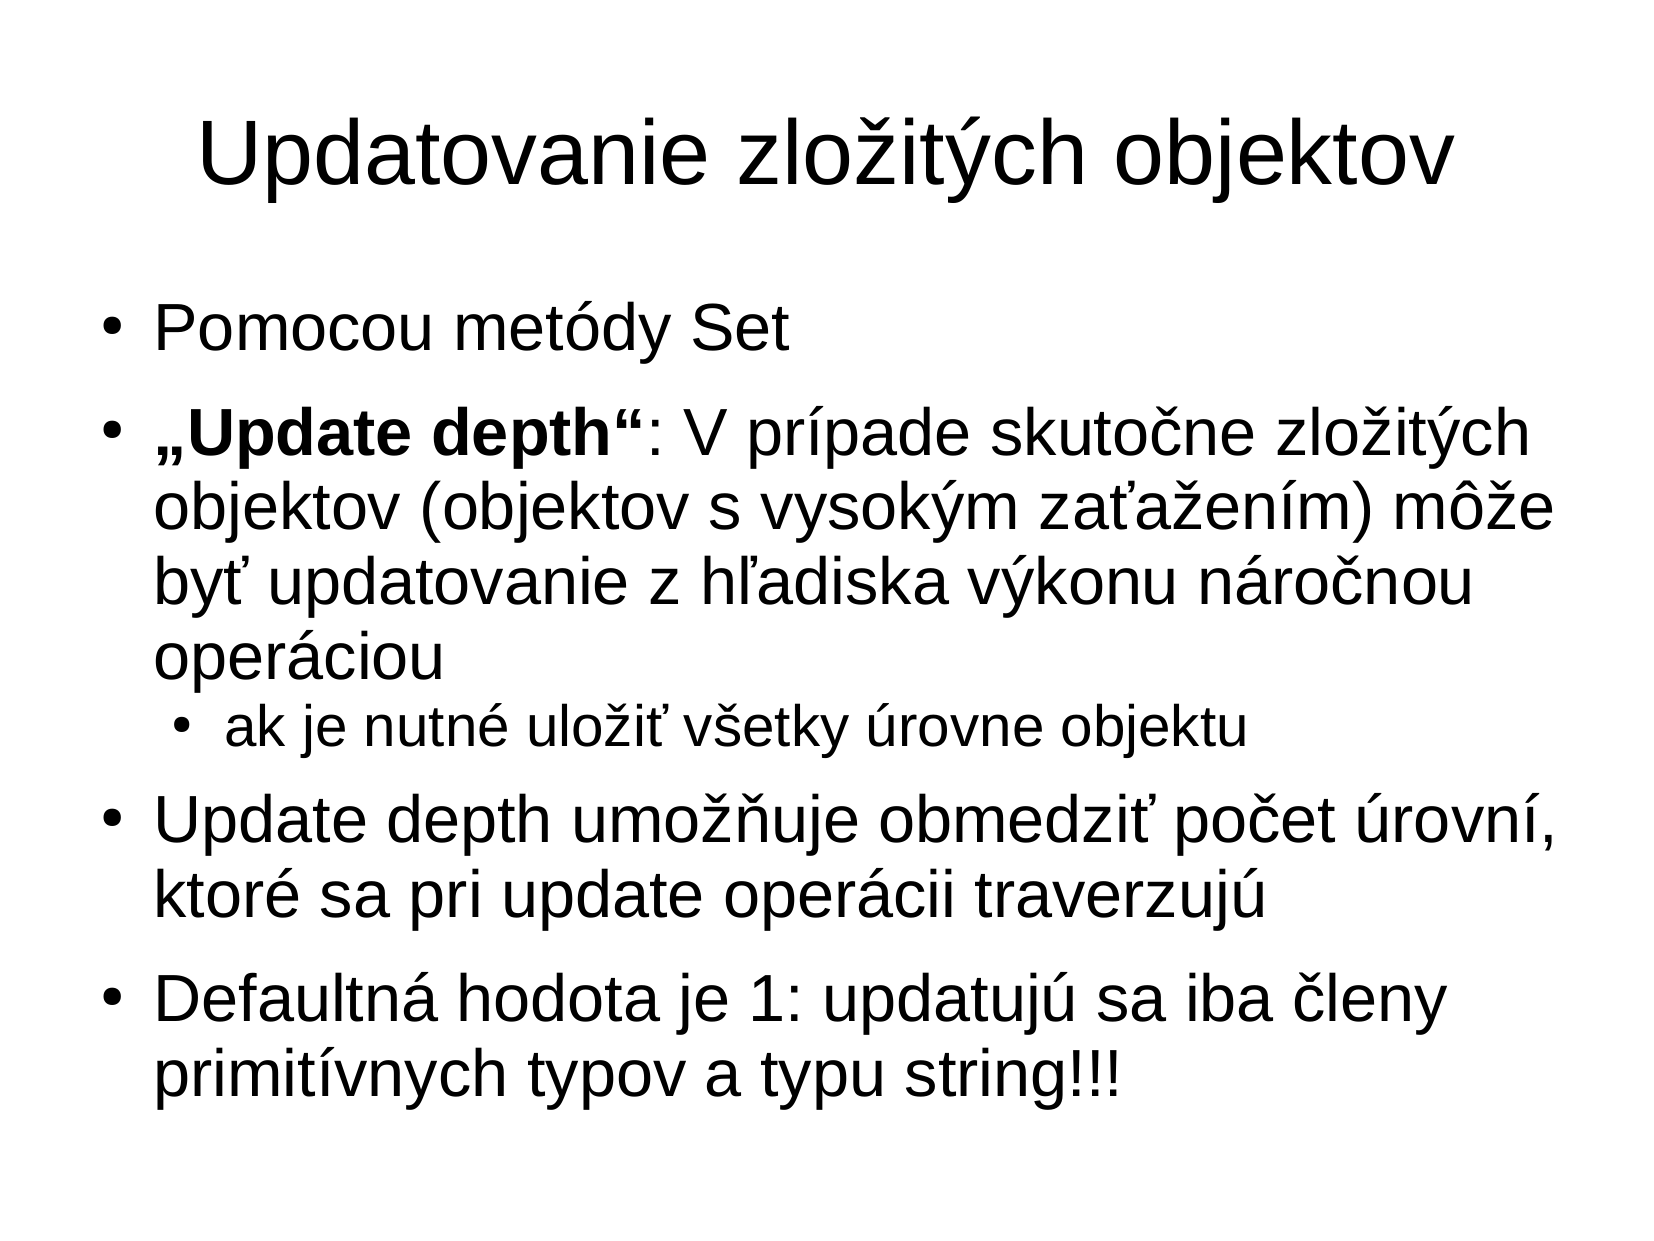

# Updatovanie zložitých objektov
Pomocou metódy Set
„Update depth“: V prípade skutočne zložitých objektov (objektov s vysokým zaťažením) môže byť updatovanie z hľadiska výkonu náročnou operáciou
ak je nutné uložiť všetky úrovne objektu
Update depth umožňuje obmedziť počet úrovní, ktoré sa pri update operácii traverzujú
Defaultná hodota je 1: updatujú sa iba členy primitívnych typov a typu string!!!